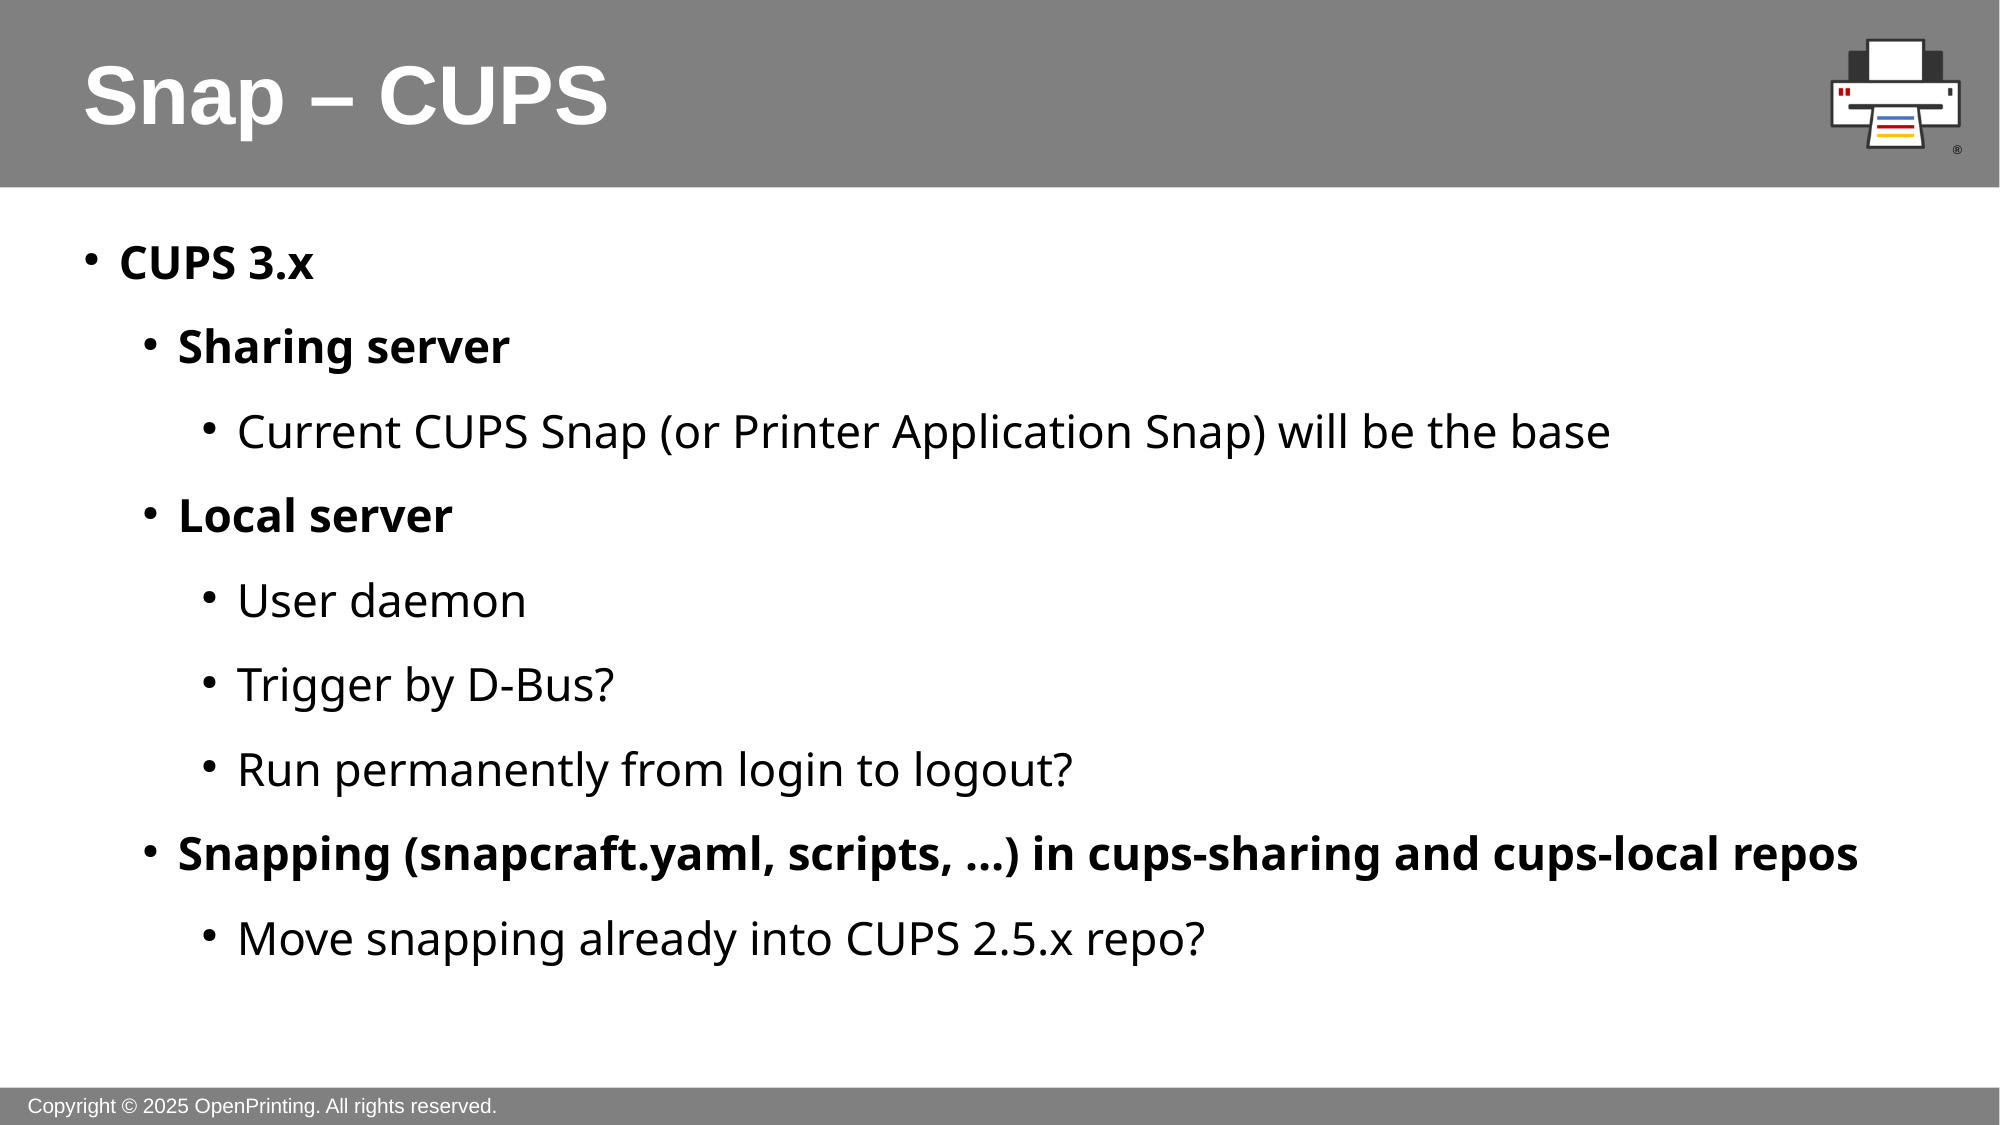

Snap – CUPS
# CUPS 3.x
Sharing server
Current CUPS Snap (or Printer Application Snap) will be the base
Local server
User daemon
Trigger by D-Bus?
Run permanently from login to logout?
Snapping (snapcraft.yaml, scripts, …) in cups-sharing and cups-local repos
Move snapping already into CUPS 2.5.x repo?